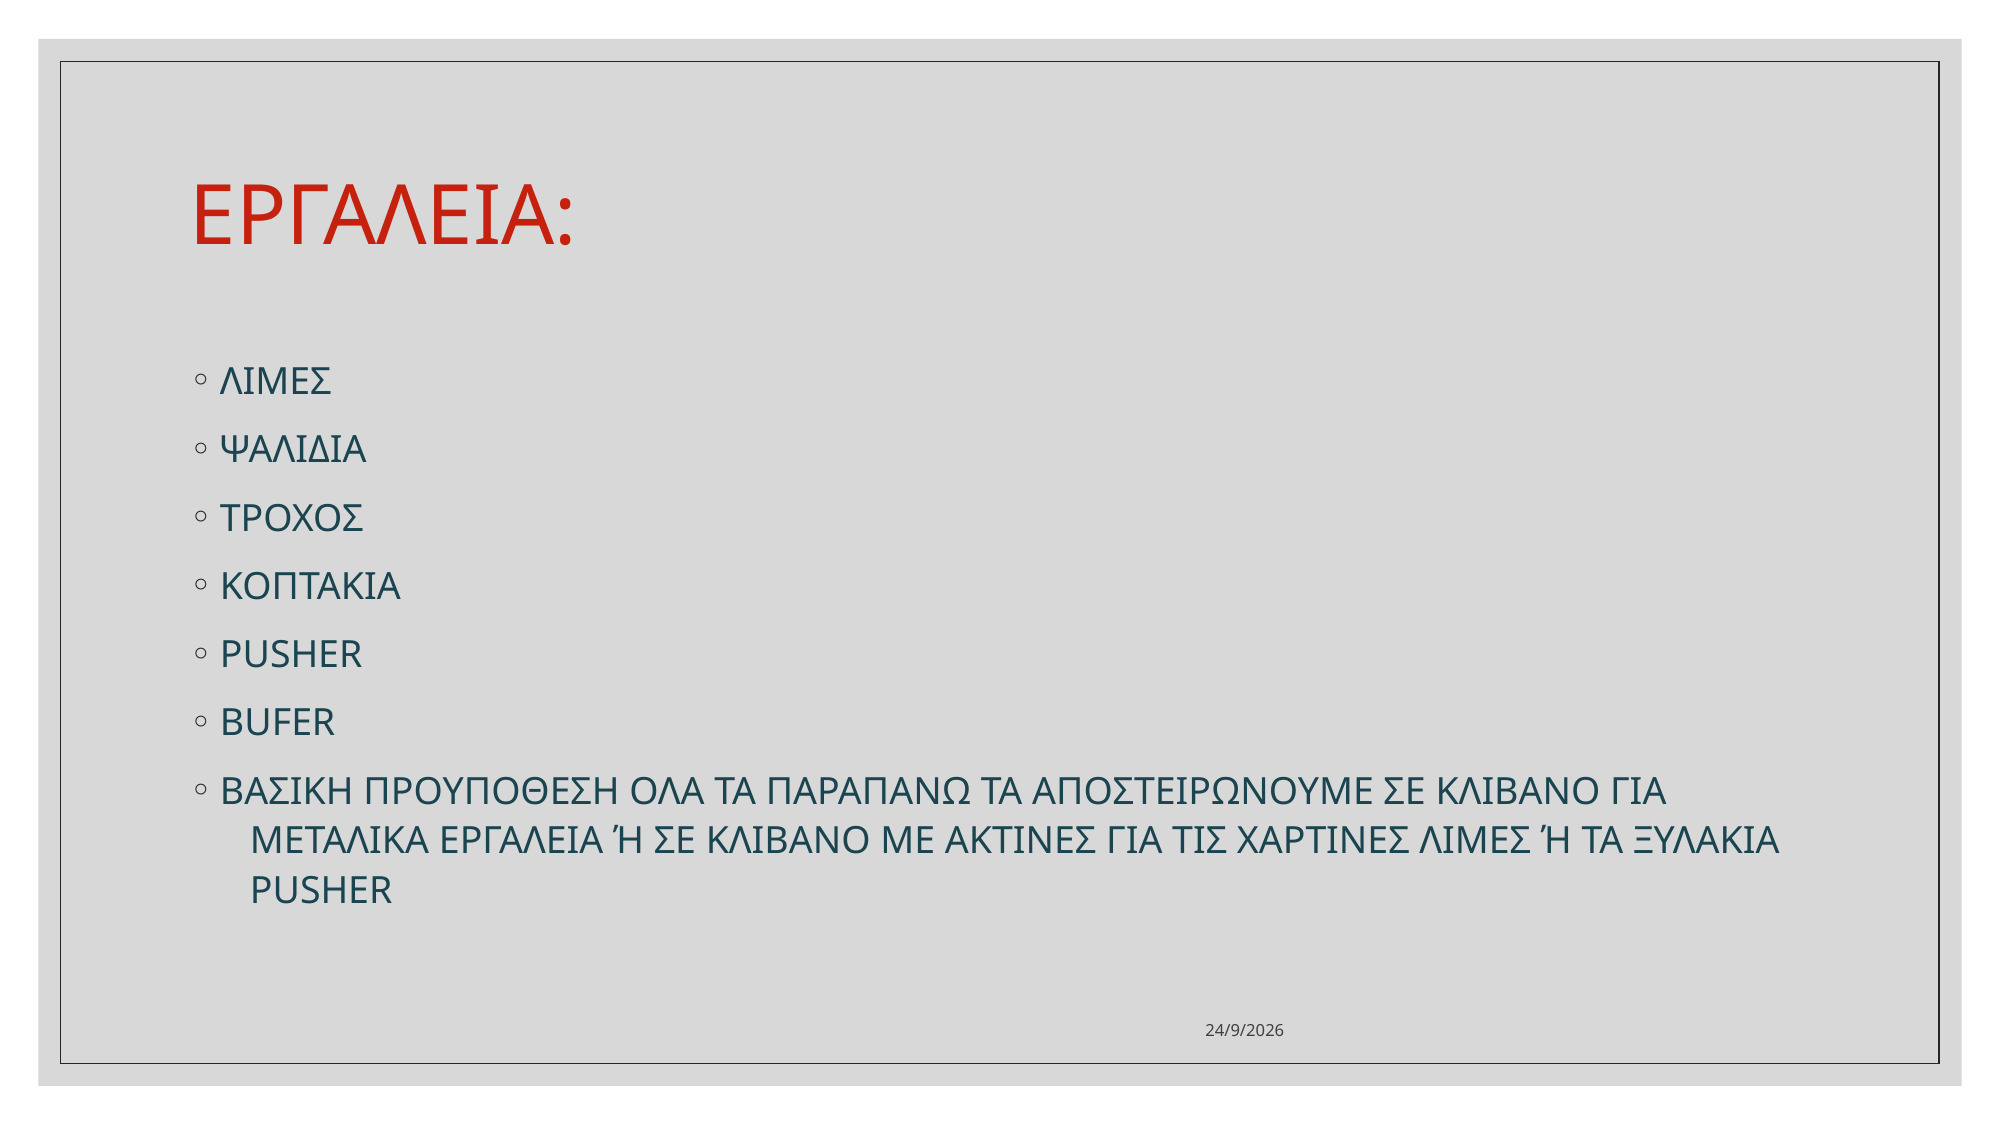

# ΕΡΓΑΛΕΙΑ:
ΛΙΜΕΣ
ΨΑΛΙΔΙΑ
ΤΡΟΧΟΣ
ΚΟΠΤΑΚΙΑ
PUSHER
BUFER
ΒΑΣΙΚΗ ΠΡΟΥΠΟΘΕΣΗ ΟΛΑ ΤΑ ΠΑΡΑΠΑΝΩ ΤΑ ΑΠΟΣΤΕΙΡΩΝΟΥΜΕ ΣΕ ΚΛΙΒΑΝΟ ΓΙΑ ΜΕΤΑΛΙΚΑ ΕΡΓΑΛΕΙΑ Ή ΣΕ ΚΛΙΒΑΝΟ ΜΕ ΑΚΤΙΝΕΣ ΓΙΑ ΤΙΣ ΧΑΡΤΙΝΕΣ ΛΙΜΕΣ Ή ΤΑ ΞΥΛΑΚΙΑ PUSHER